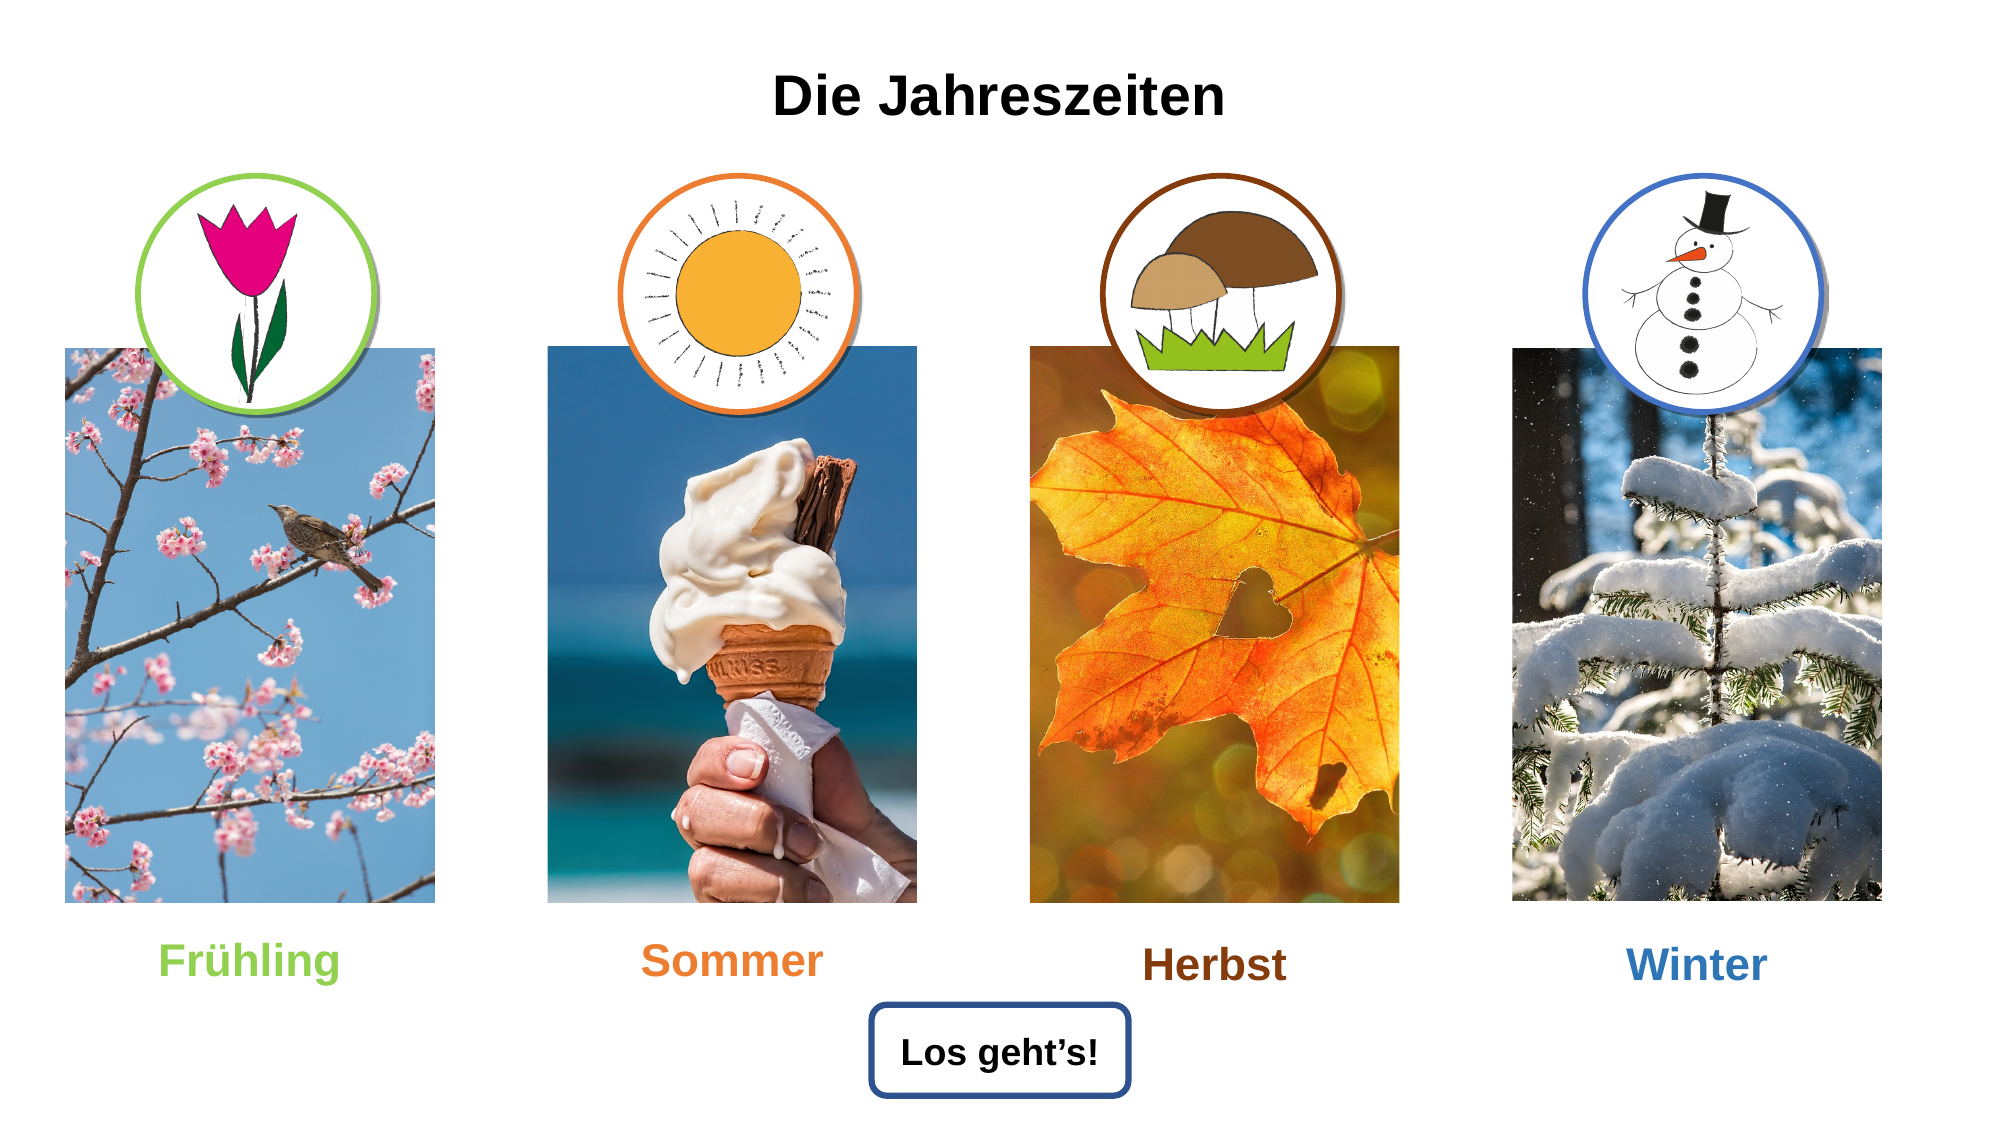

# Die Jahreszeiten
Frühling
Sommer
Herbst
Winter
Los geht’s!